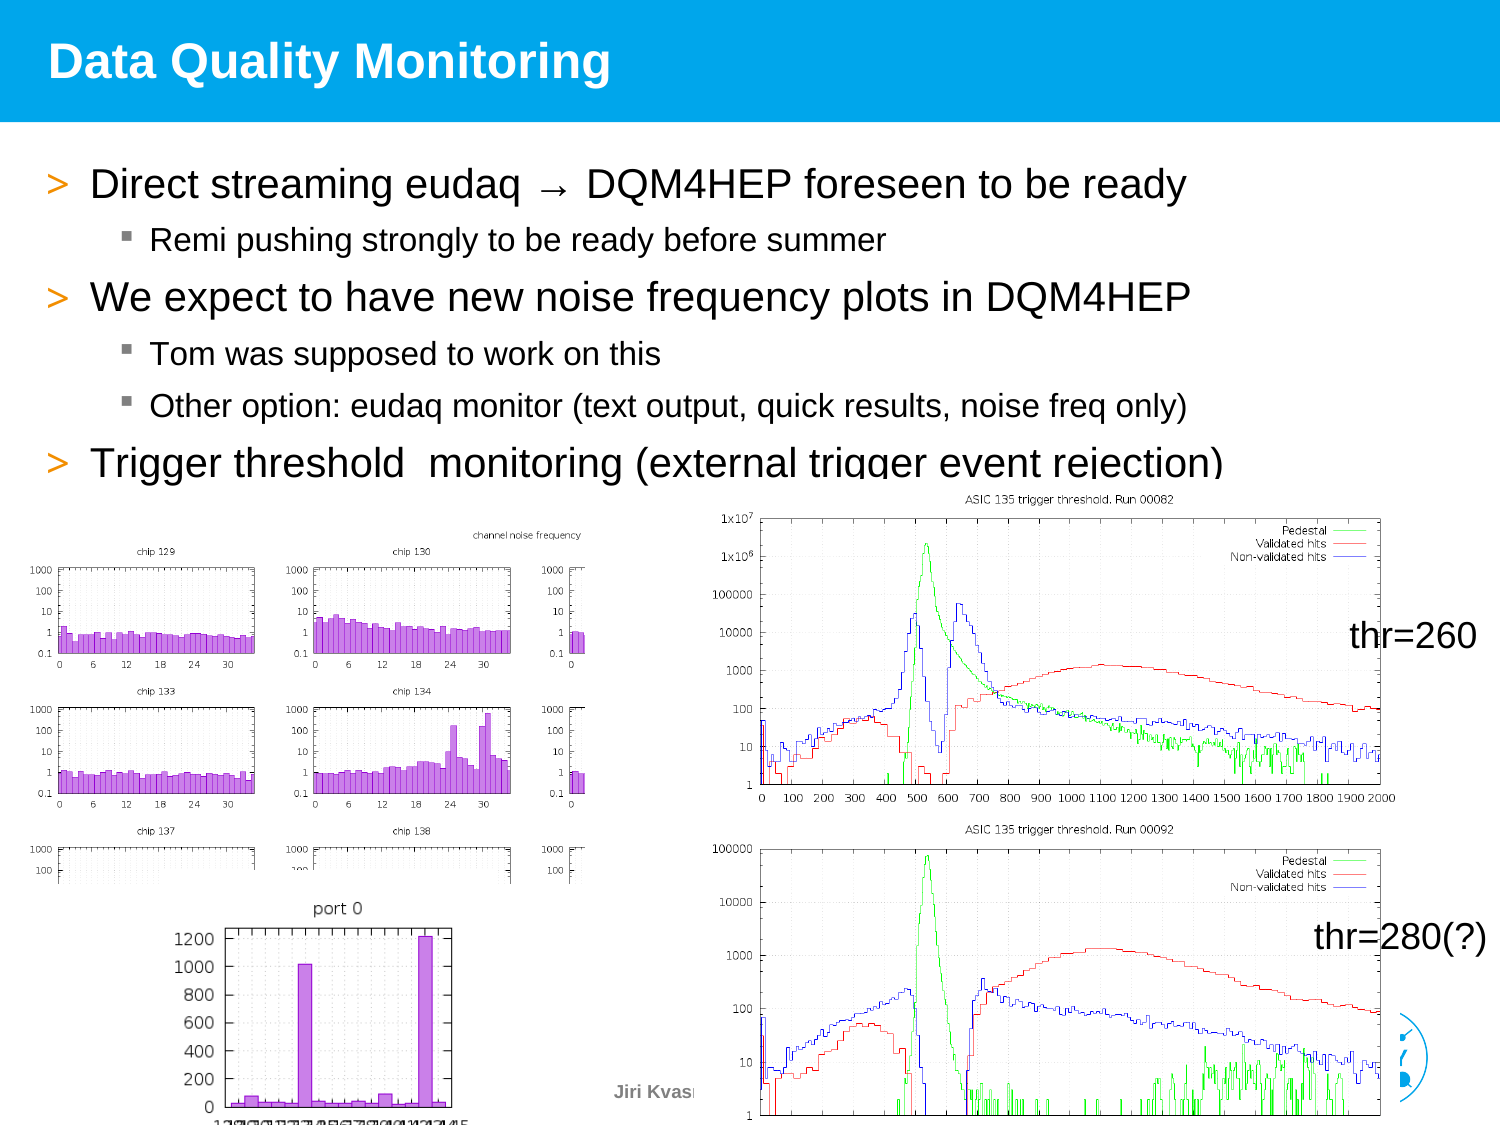

# Data Quality Monitoring
Direct streaming eudaq → DQM4HEP foreseen to be ready
Remi pushing strongly to be ready before summer
We expect to have new noise frequency plots in DQM4HEP
Tom was supposed to work on this
Other option: eudaq monitor (text output, quick results, noise freq only)
Trigger threshold monitoring (external trigger event rejection)
thr=260
thr=280(?)